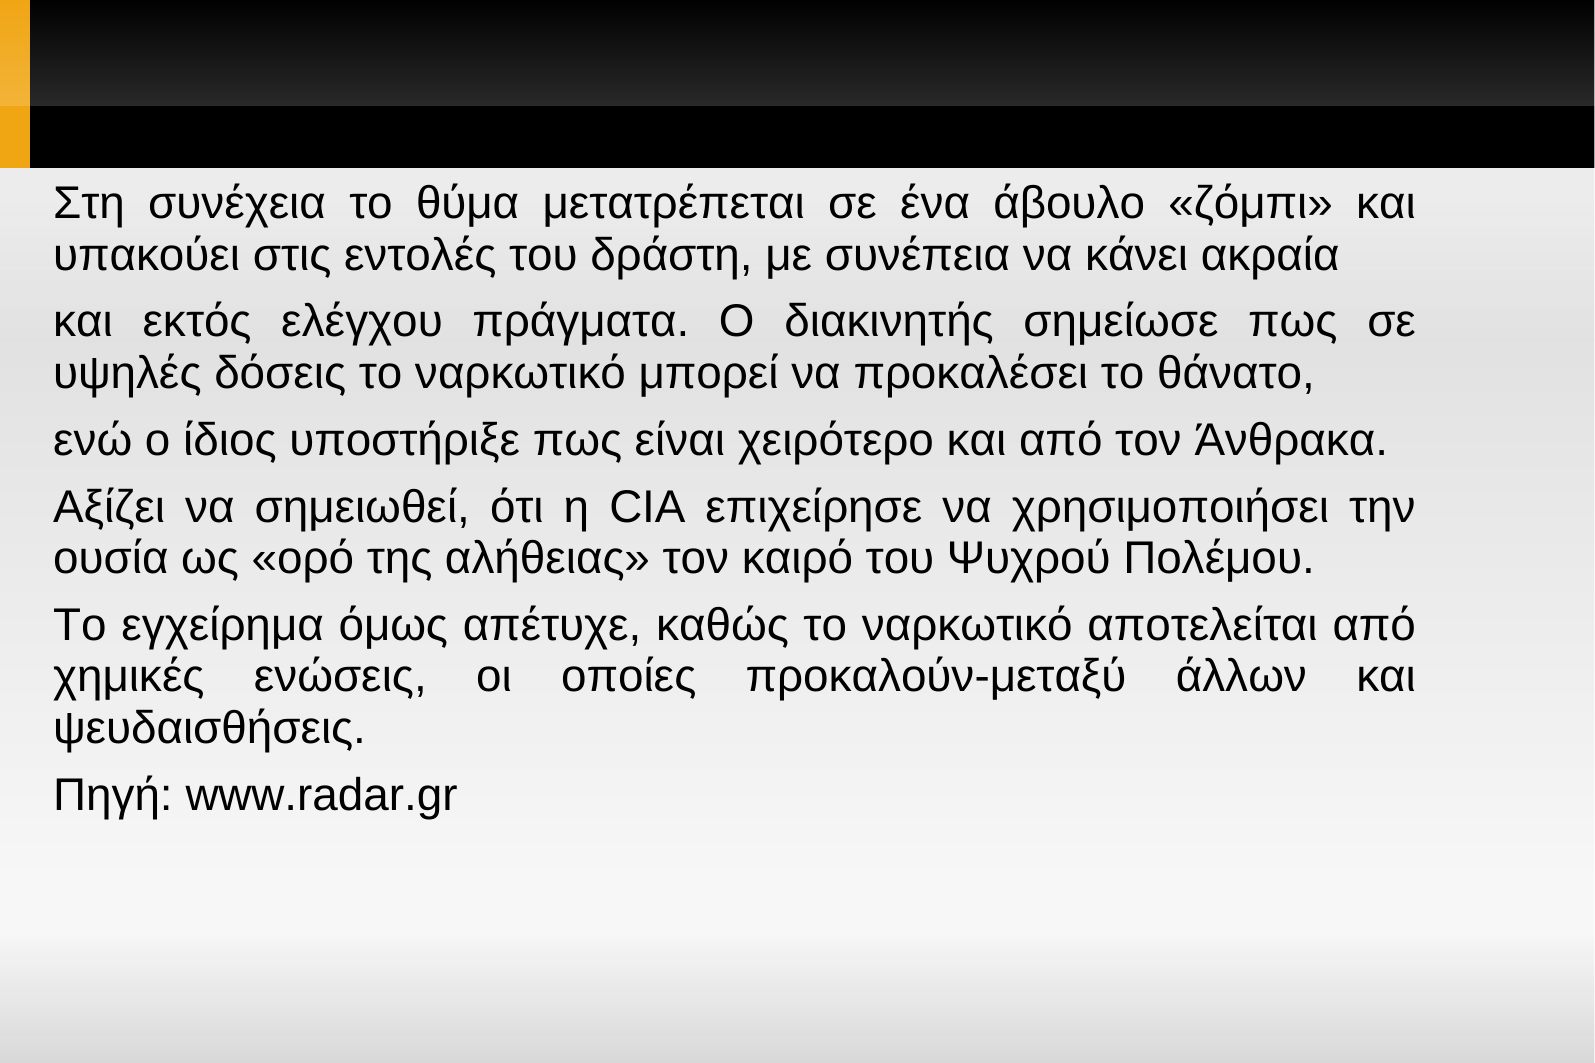

# Στη συνέχεια το θύμα μετατρέπεται σε ένα άβουλο «ζόμπι» και υπακούει στις εντολές του δράστη, με συνέπεια να κάνει ακραία
και εκτός ελέγχου πράγματα. Ο διακινητής σημείωσε πως σε υψηλές δόσεις το ναρκωτικό μπορεί να προκαλέσει το θάνατο,
ενώ ο ίδιος υποστήριξε πως είναι χειρότερο και από τον Άνθρακα.
Αξίζει να σημειωθεί, ότι η CIA επιχείρησε να χρησιμοποιήσει την ουσία ως «ορό της αλήθειας» τον καιρό του Ψυχρού Πολέμου.
Το εγχείρημα όμως απέτυχε, καθώς το ναρκωτικό αποτελείται από χημικές ενώσεις, οι οποίες προκαλούν-μεταξύ άλλων και ψευδαισθήσεις.
Πηγή: www.radar.gr